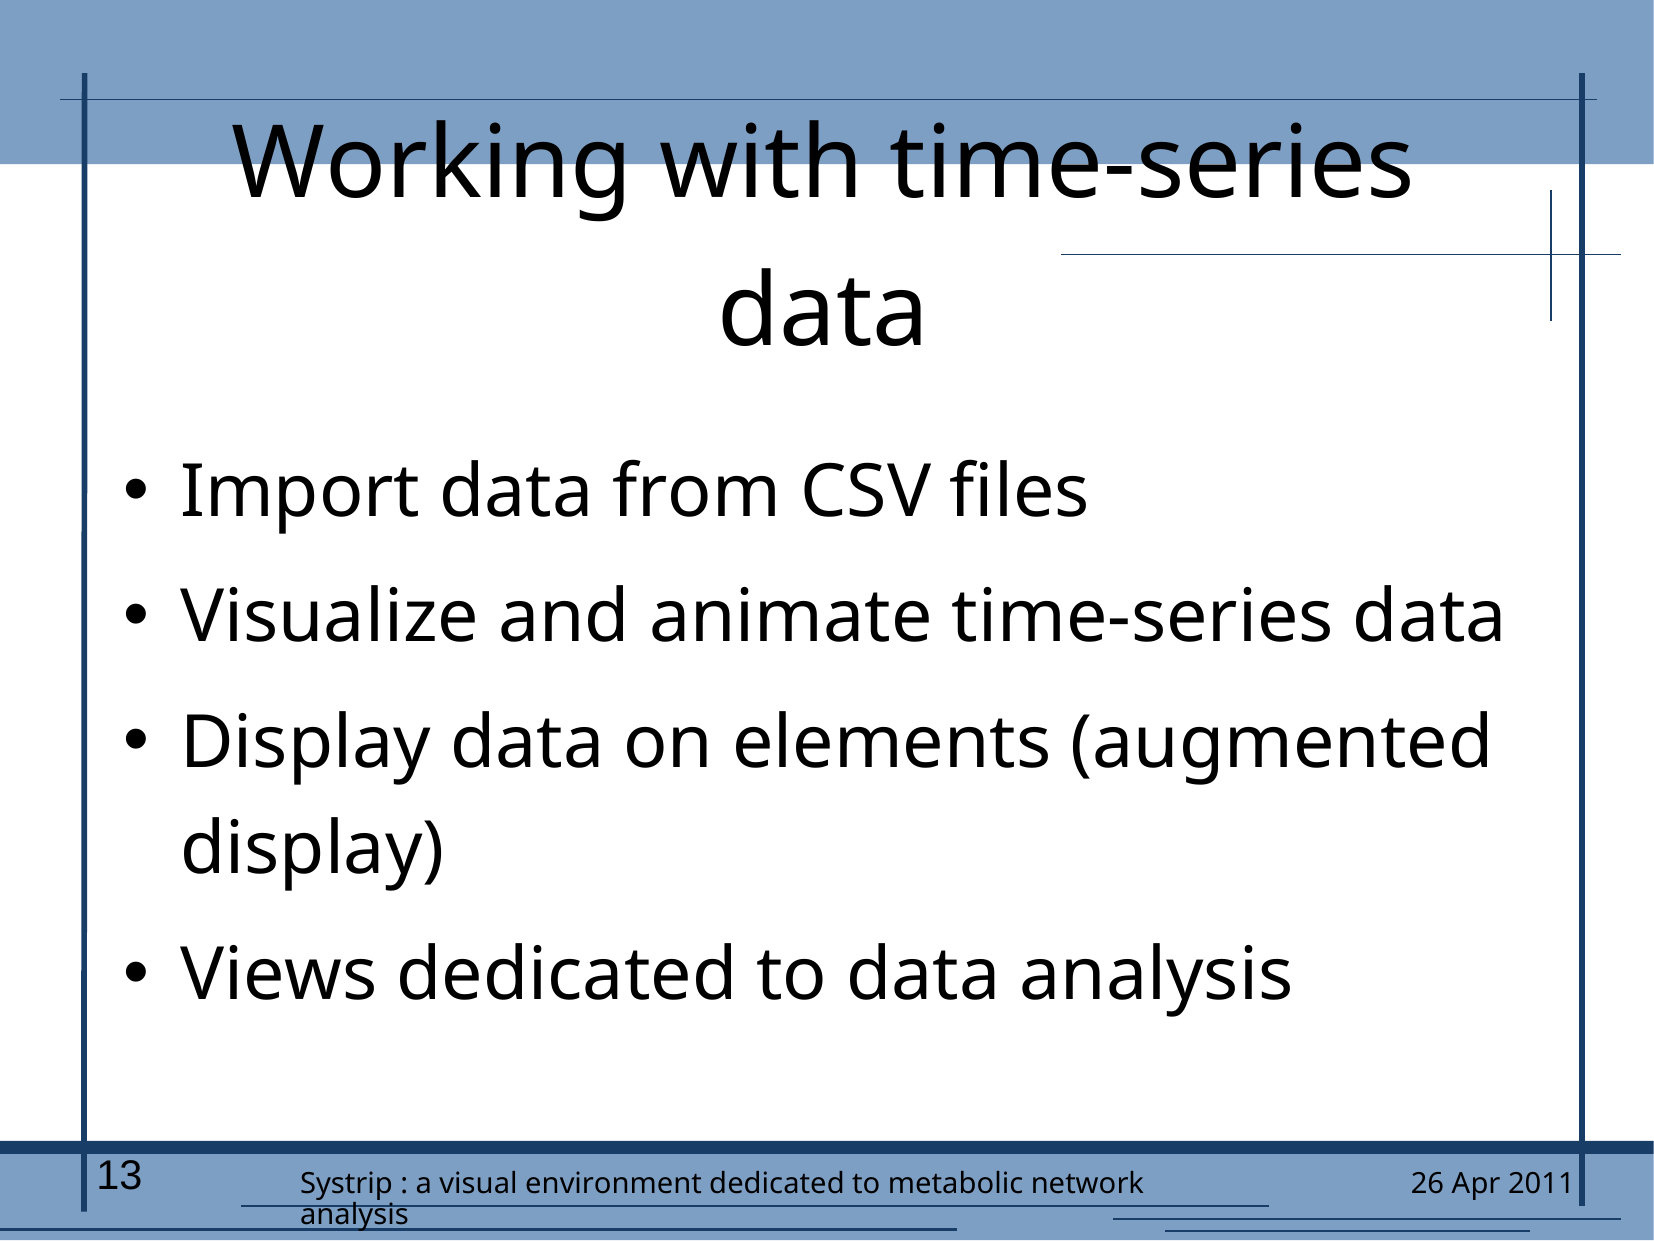

# Working with time-series data
Import data from CSV files
Visualize and animate time-series data
Display data on elements (augmented display)
Views dedicated to data analysis
Systrip : a visual environment dedicated to metabolic network analysis
26 Apr 2011